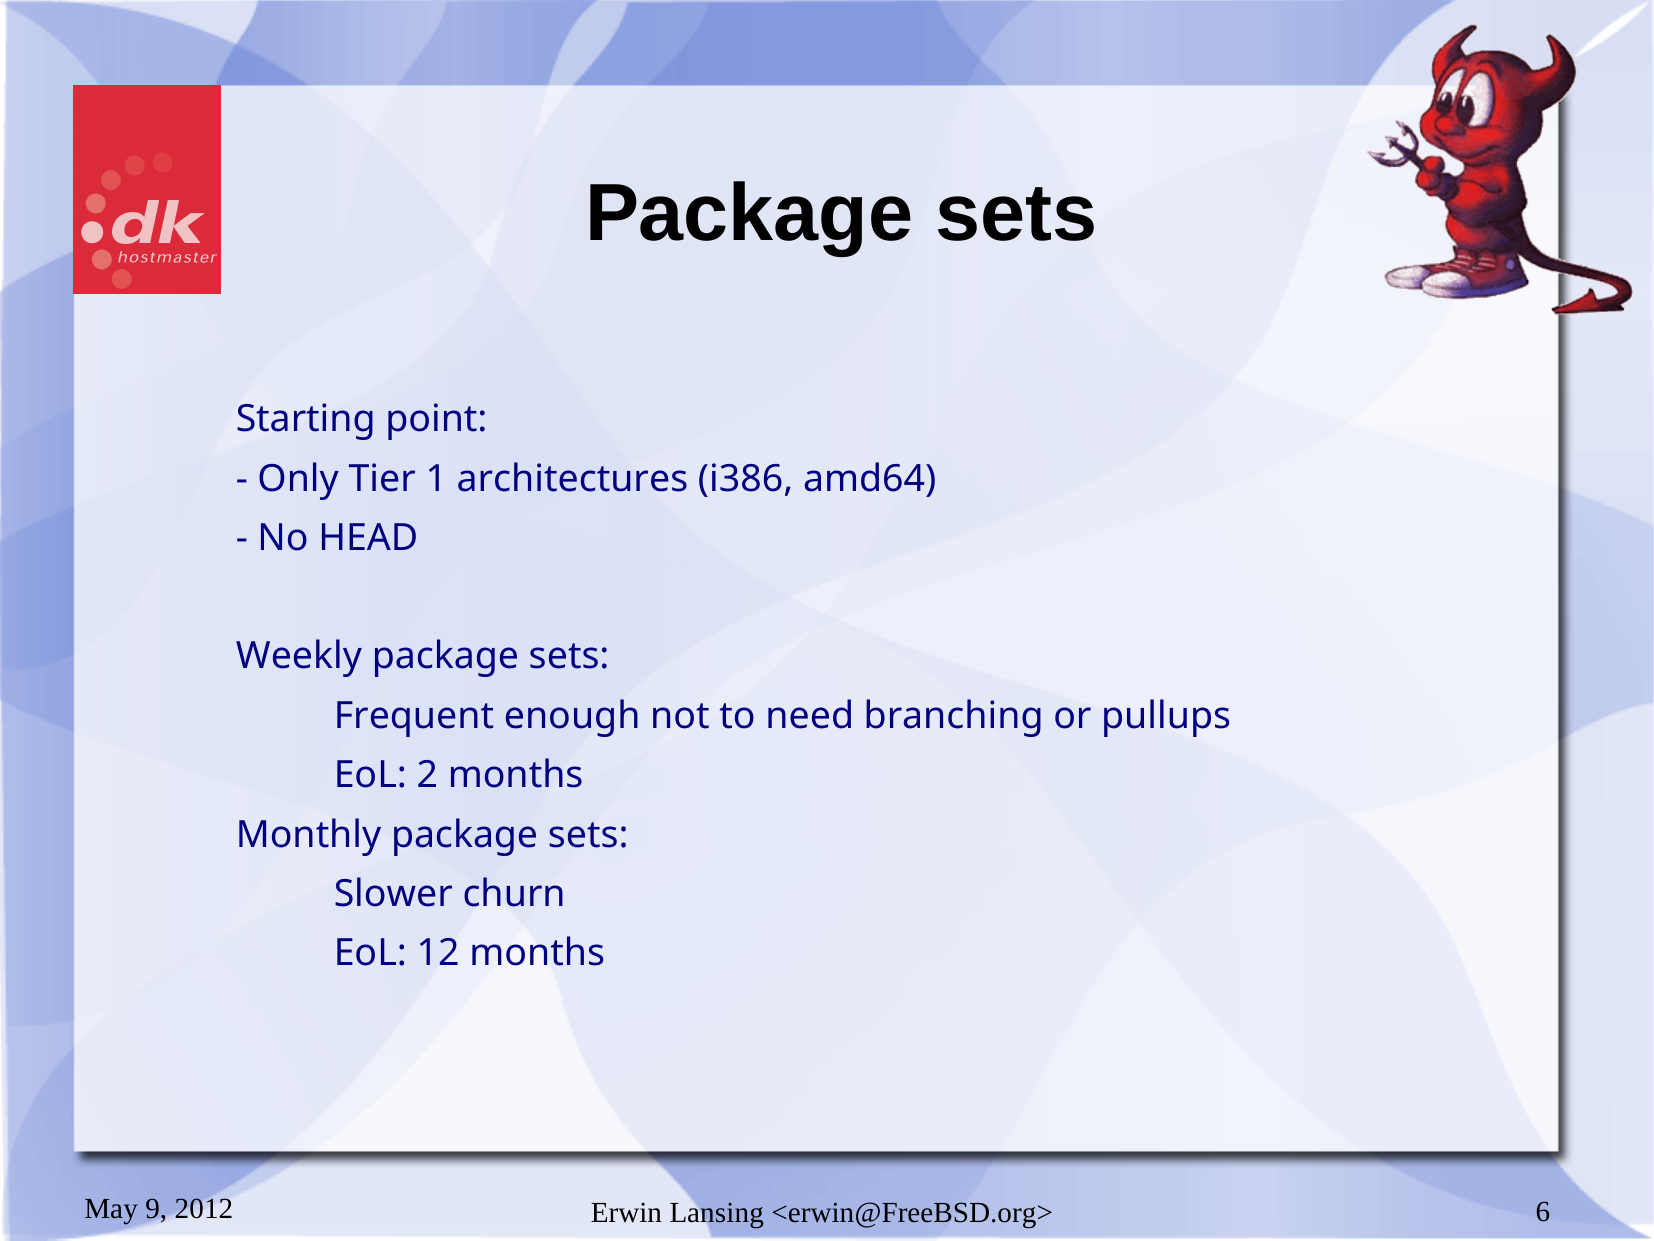

# Package sets
Starting point:
- Only Tier 1 architectures (i386, amd64)
- No HEAD
Weekly package sets:
	Frequent enough not to need branching or pullups
	EoL: 2 months
Monthly package sets:
	Slower churn
	EoL: 12 months
May 9, 2012
6
Erwin Lansing <erwin@FreeBSD.org>